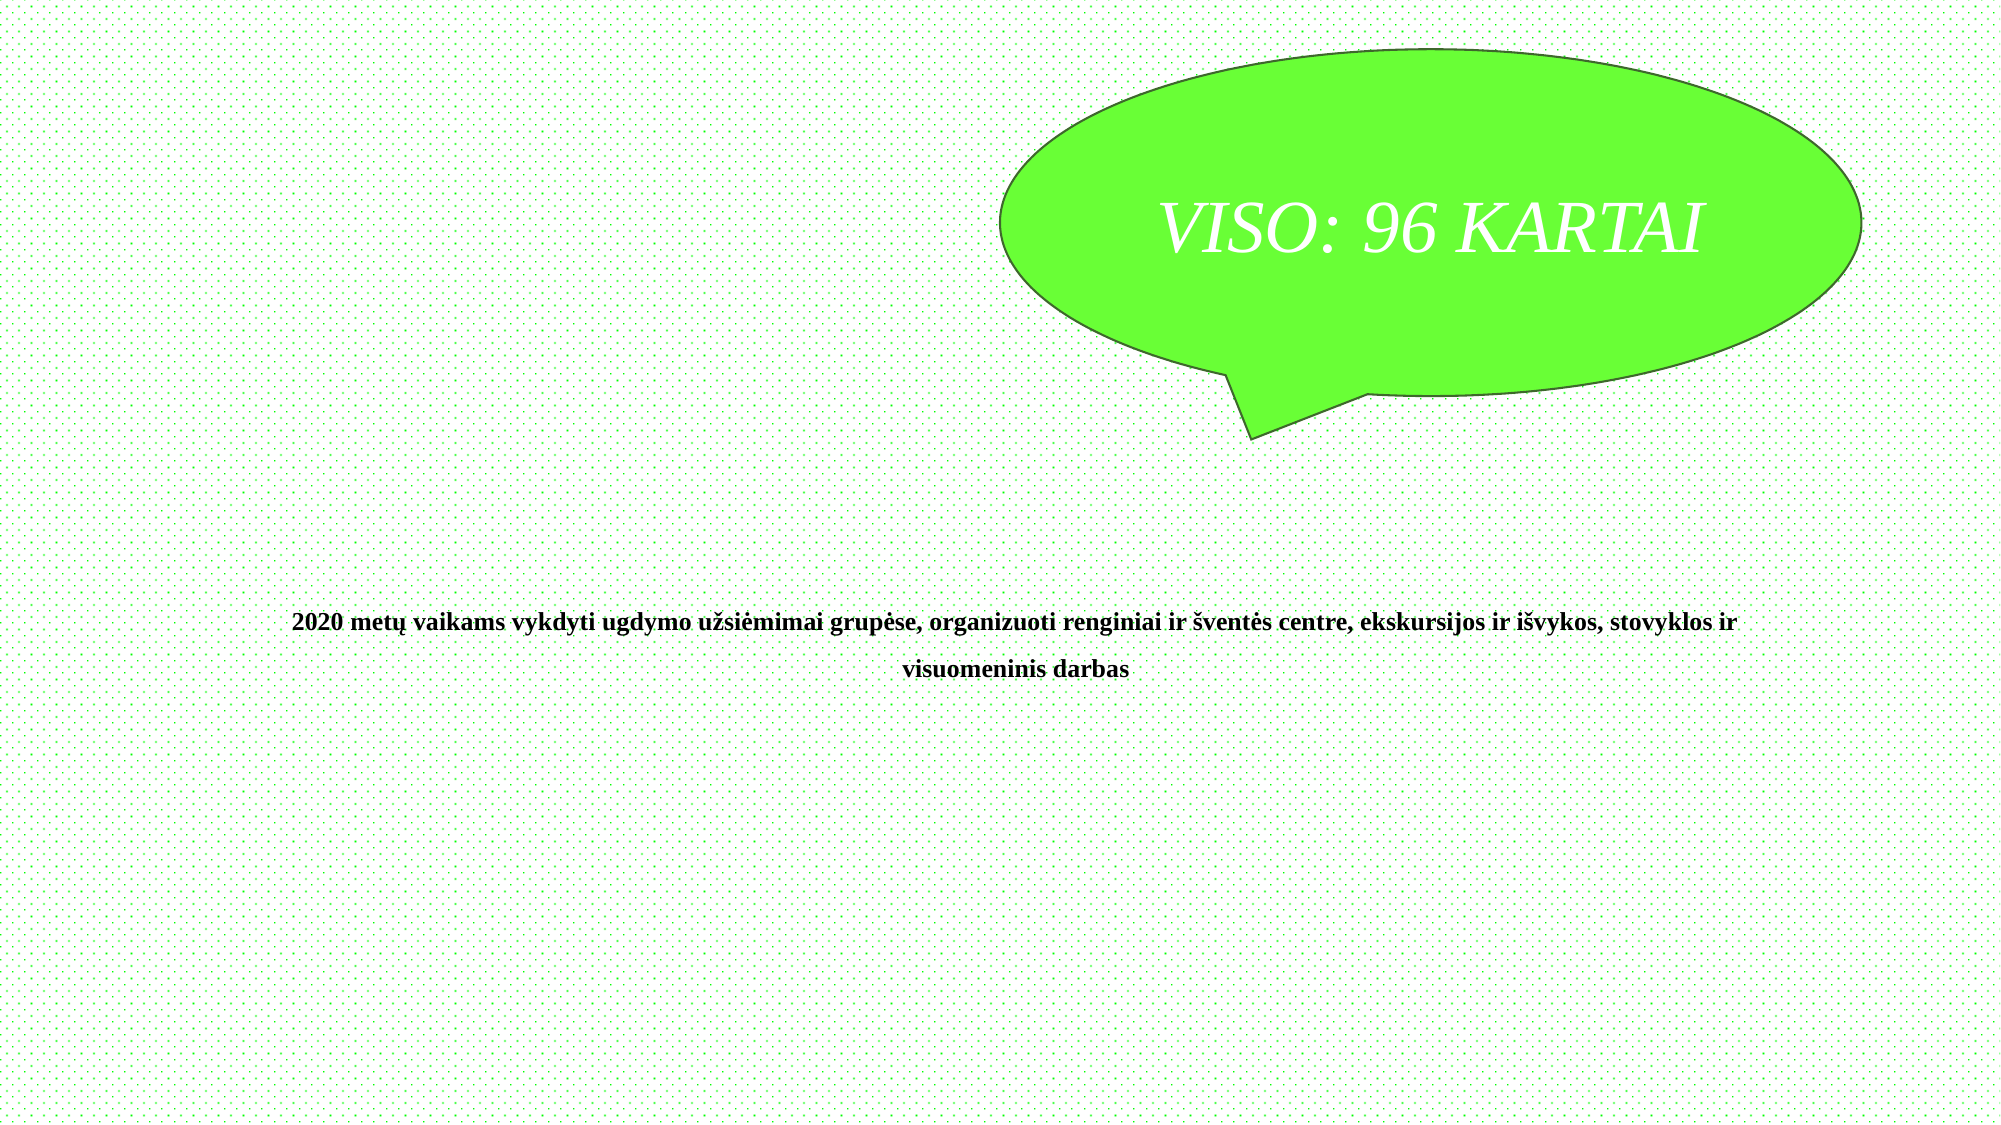

VISO: 96 KARTAI
# 2020 metų vaikams vykdyti ugdymo užsiėmimai grupėse, organizuoti renginiai ir šventės centre, ekskursijos ir išvykos, stovyklos ir visuomeninis darbas